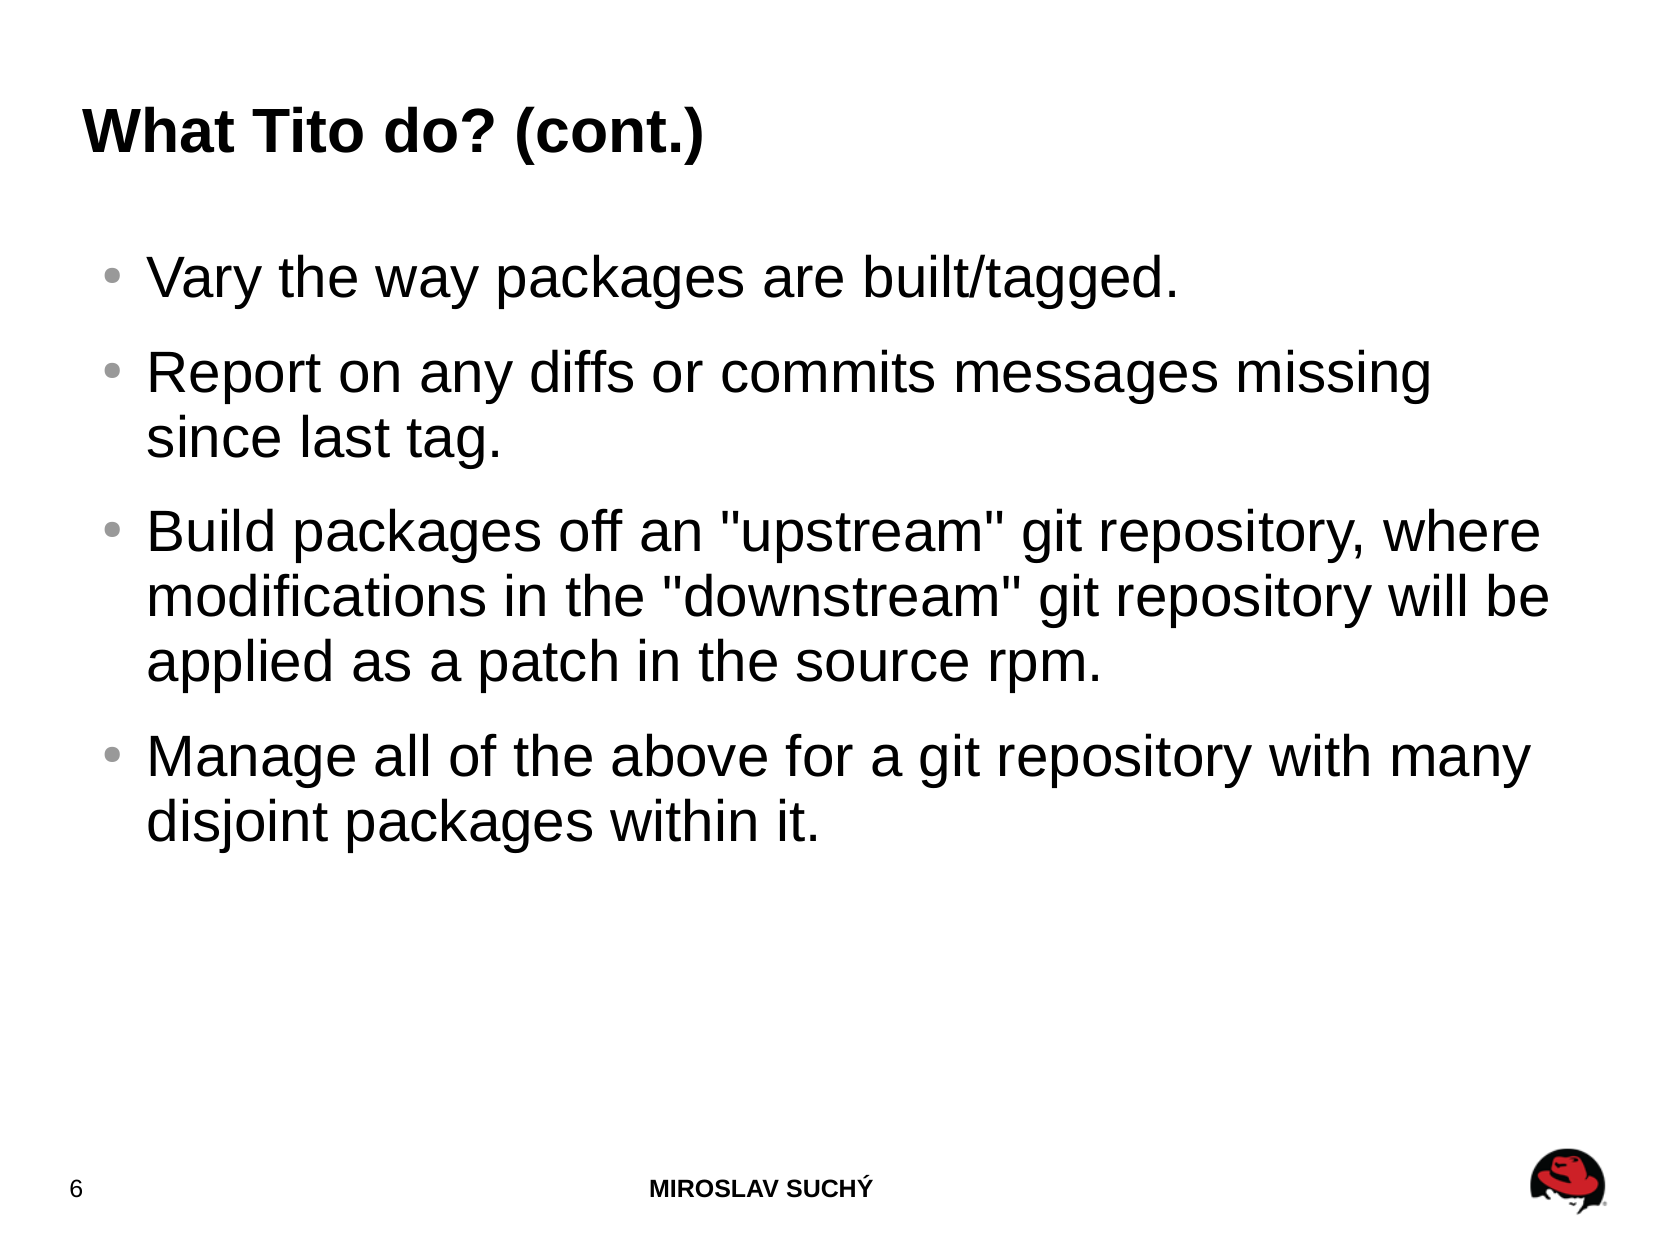

# What Tito do? (cont.)
Vary the way packages are built/tagged.
Report on any diffs or commits messages missing since last tag.
Build packages off an "upstream" git repository, where modifications in the "downstream" git repository will be applied as a patch in the source rpm.
Manage all of the above for a git repository with many disjoint packages within it.